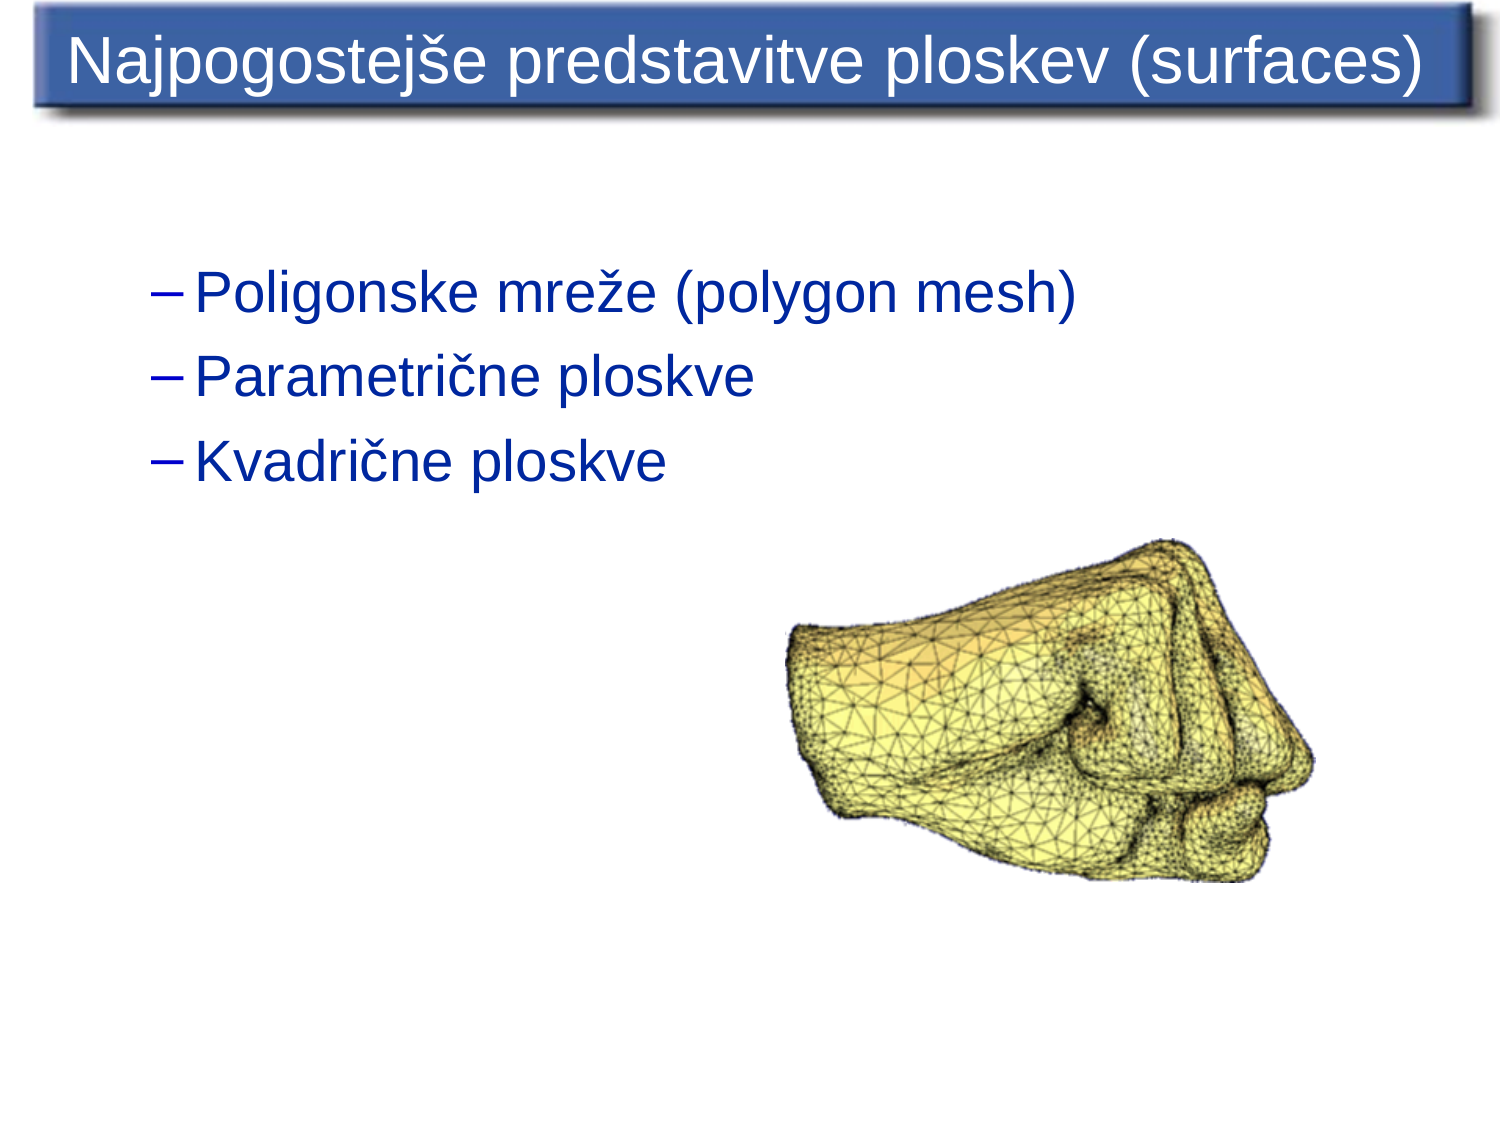

# Najpogostejše predstavitve ploskev (surfaces)
Poligonske mreže (polygon mesh)
Parametrične ploskve
Kvadrične ploskve